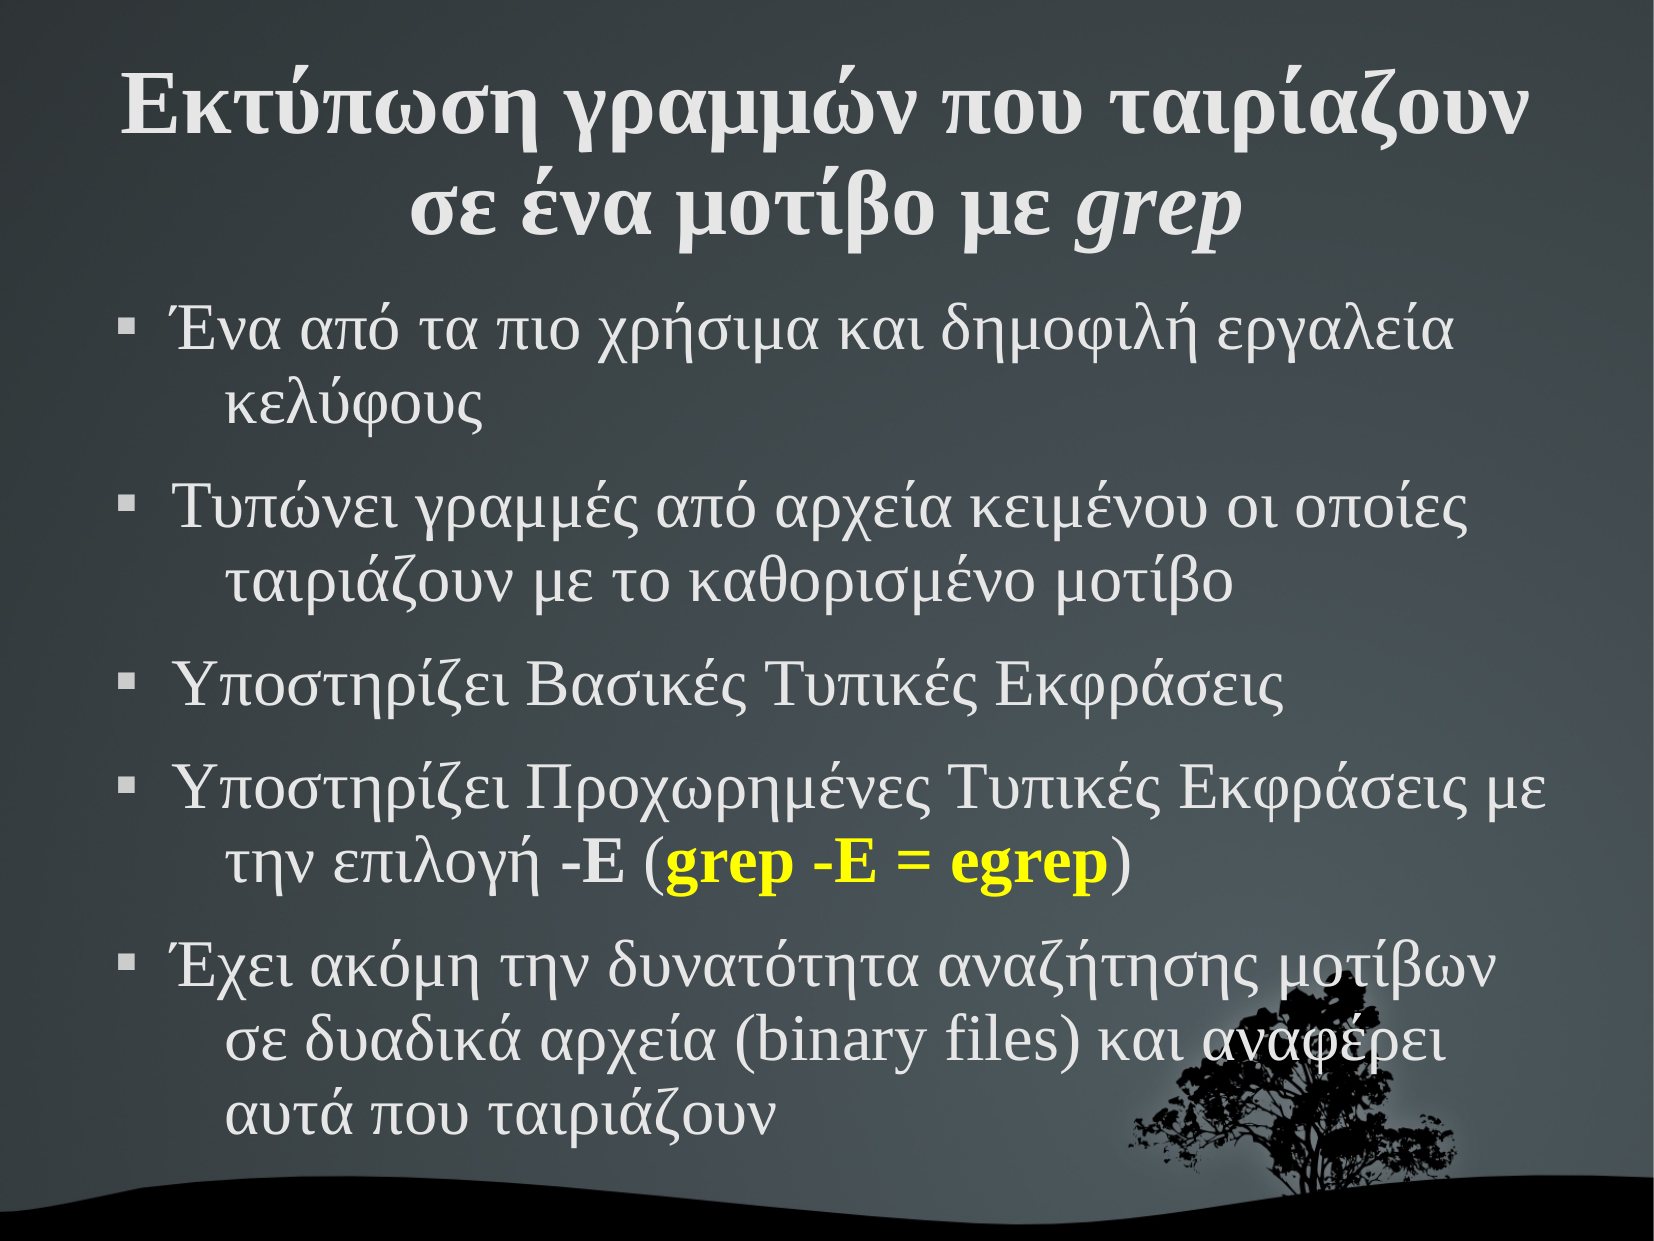

# Εκτύπωση γραμμών που ταιρίαζουν σε ένα μοτίβο με grep
Ένα από τα πιο χρήσιμα και δημοφιλή εργαλεία κελύφους
Τυπώνει γραμμές από αρχεία κειμένου οι οποίες ταιριάζουν με το καθορισμένο μοτίβο
Υποστηρίζει Βασικές Τυπικές Εκφράσεις
Υποστηρίζει Προχωρημένες Τυπικές Εκφράσεις με την επιλογή -E (grep -E = egrep)
Έχει ακόμη την δυνατότητα αναζήτησης μοτίβων σε δυαδικά αρχεία (binary files) και αναφέρει αυτά που ταιριάζουν